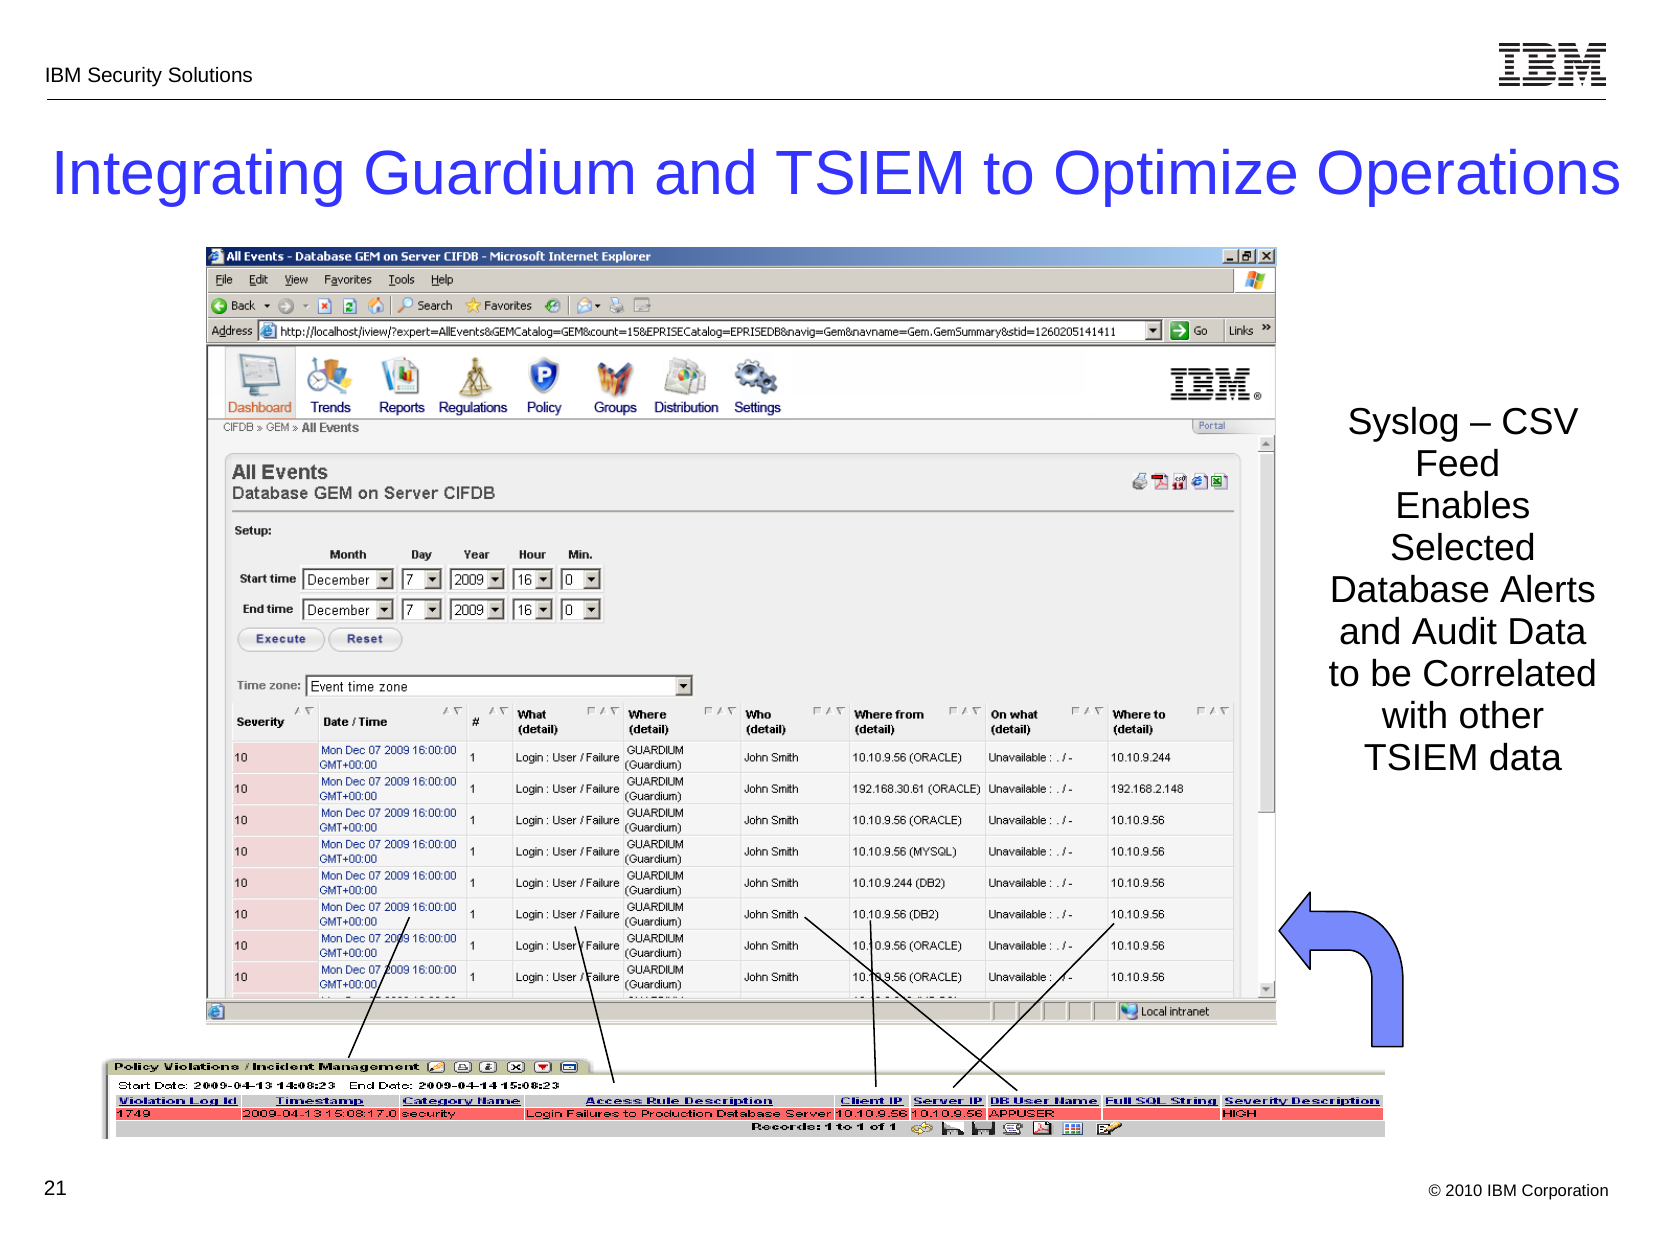

Integrating Guardium and TSIEM to Optimize Operations
Syslog – CSV
Feed
Enables
Selected Database Alerts and Audit Data to be Correlated with other TSIEM data